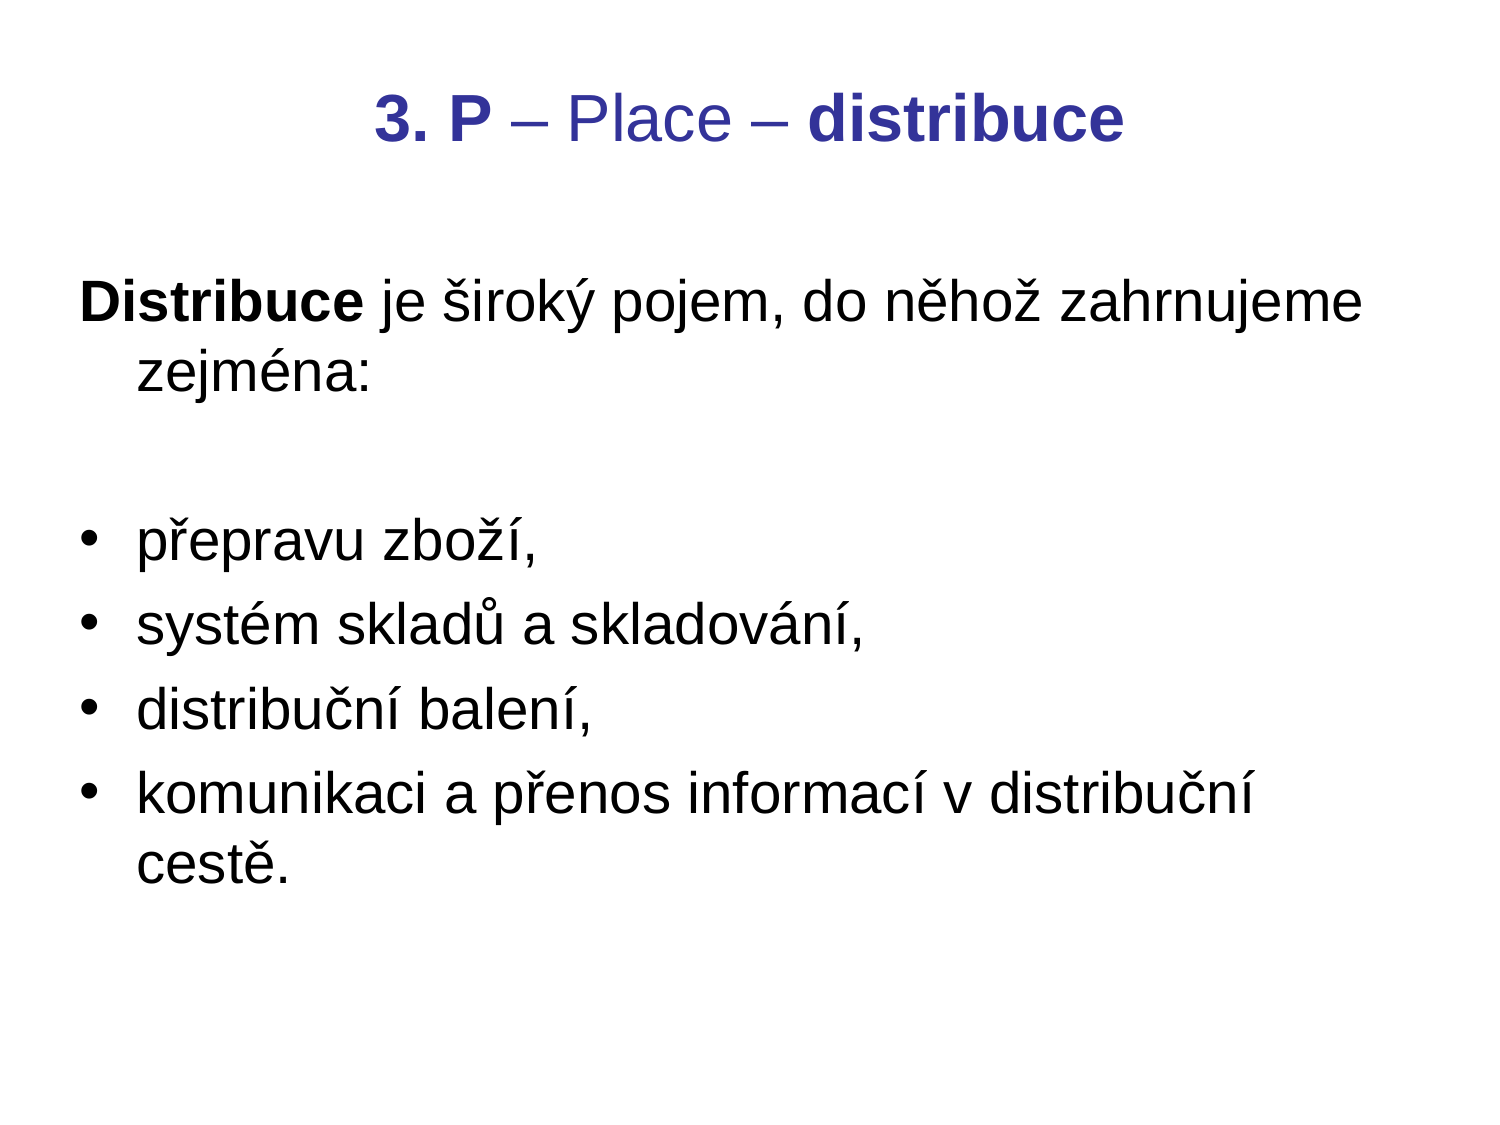

# 3. P – Place – distribuce
Distribuce je široký pojem, do něhož zahrnujeme zejména:
přepravu zboží,
systém skladů a skladování,
distribuční balení,
komunikaci a přenos informací v distribuční cestě.